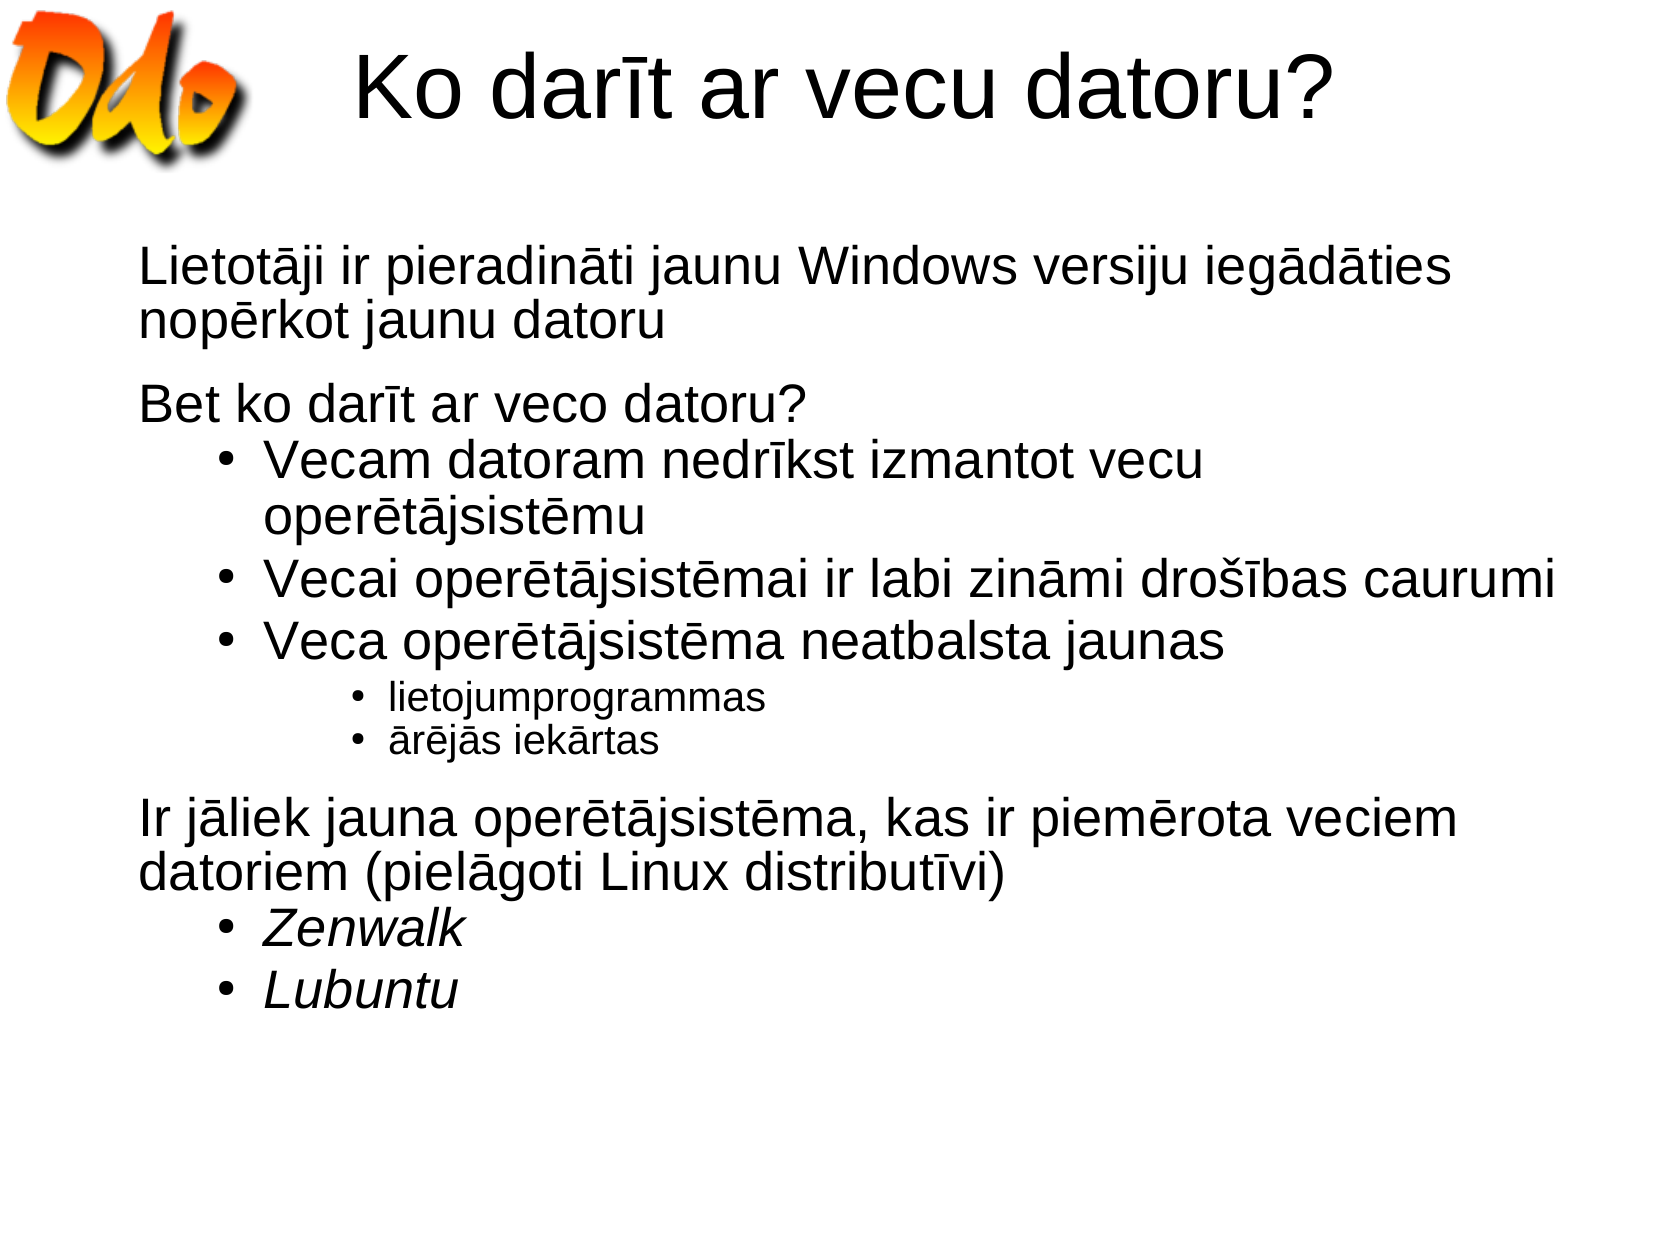

# Ko darīt ar vecu datoru?
Lietotāji ir pieradināti jaunu Windows versiju iegādāties nopērkot jaunu datoru
Bet ko darīt ar veco datoru?
Vecam datoram nedrīkst izmantot vecu operētājsistēmu
Vecai operētājsistēmai ir labi zināmi drošības caurumi
Veca operētājsistēma neatbalsta jaunas
lietojumprogrammas
ārējās iekārtas
Ir jāliek jauna operētājsistēma, kas ir piemērota veciem datoriem (pielāgoti Linux distributīvi)
Zenwalk
Lubuntu